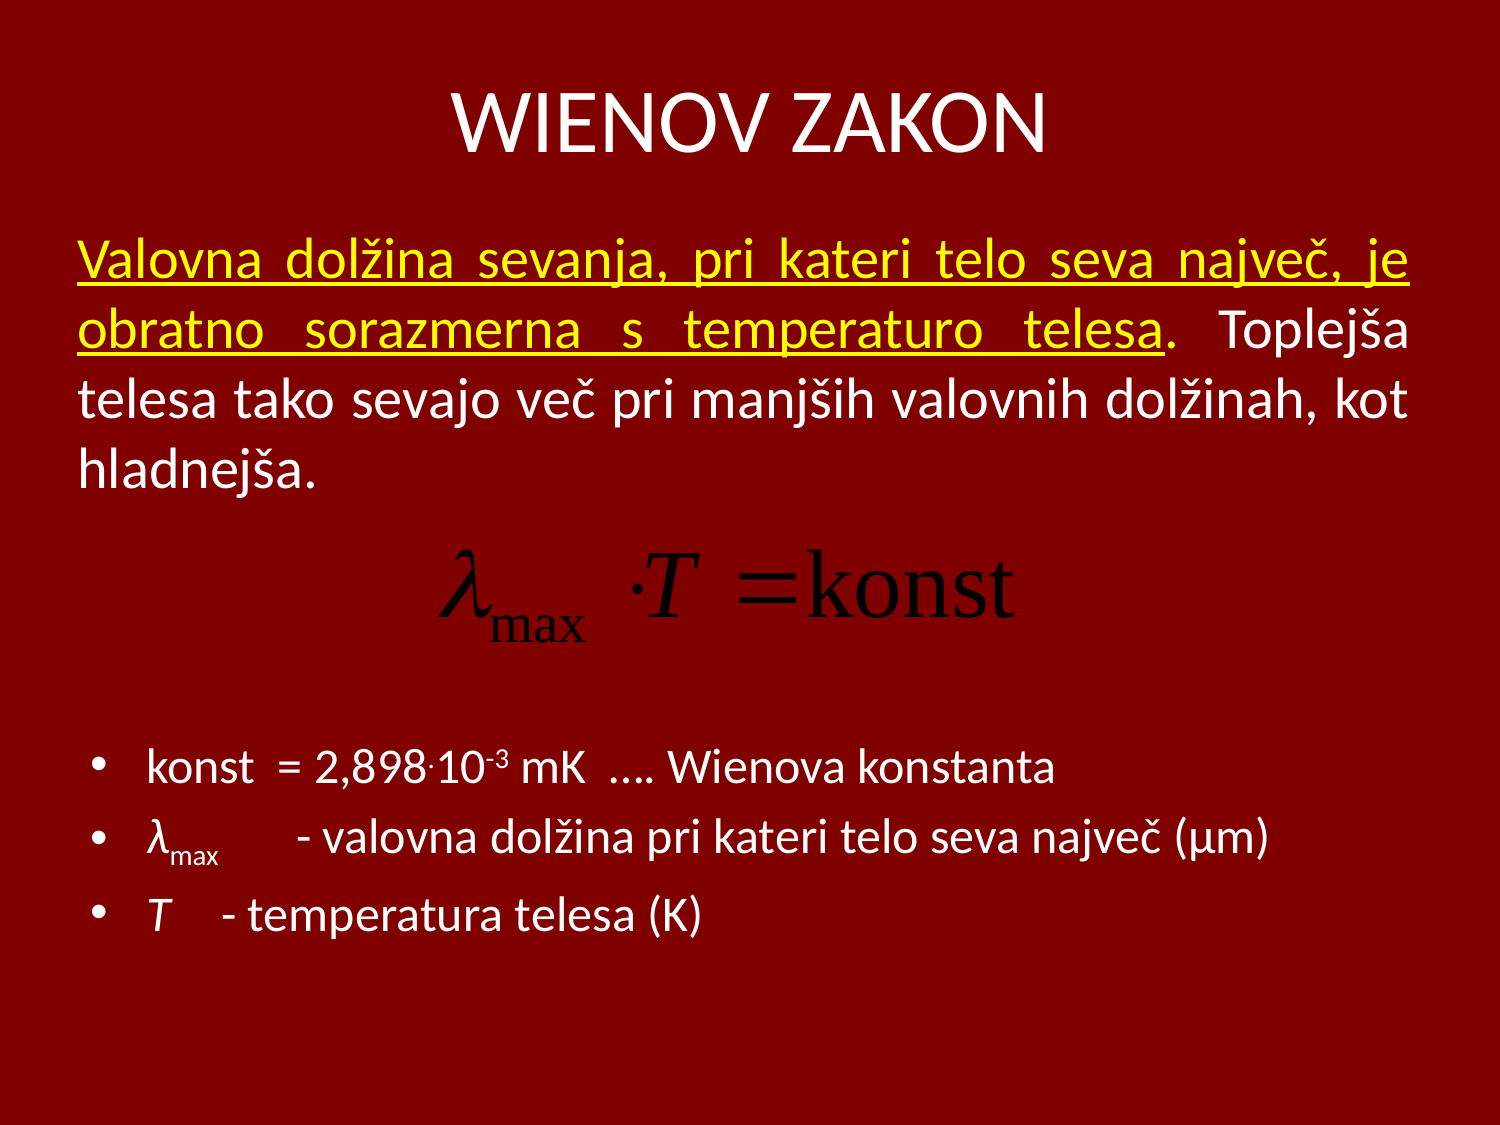

# WIENOV ZAKON
Valovna dolžina sevanja, pri kateri telo seva največ, je obratno sorazmerna s temperaturo telesa. Toplejša telesa tako sevajo več pri manjših valovnih dolžinah, kot hladnejša.
konst = 2,898.10-3 mK …. Wienova konstanta
λmax 	- valovna dolžina pri kateri telo seva največ (μm)
T	- temperatura telesa (K)